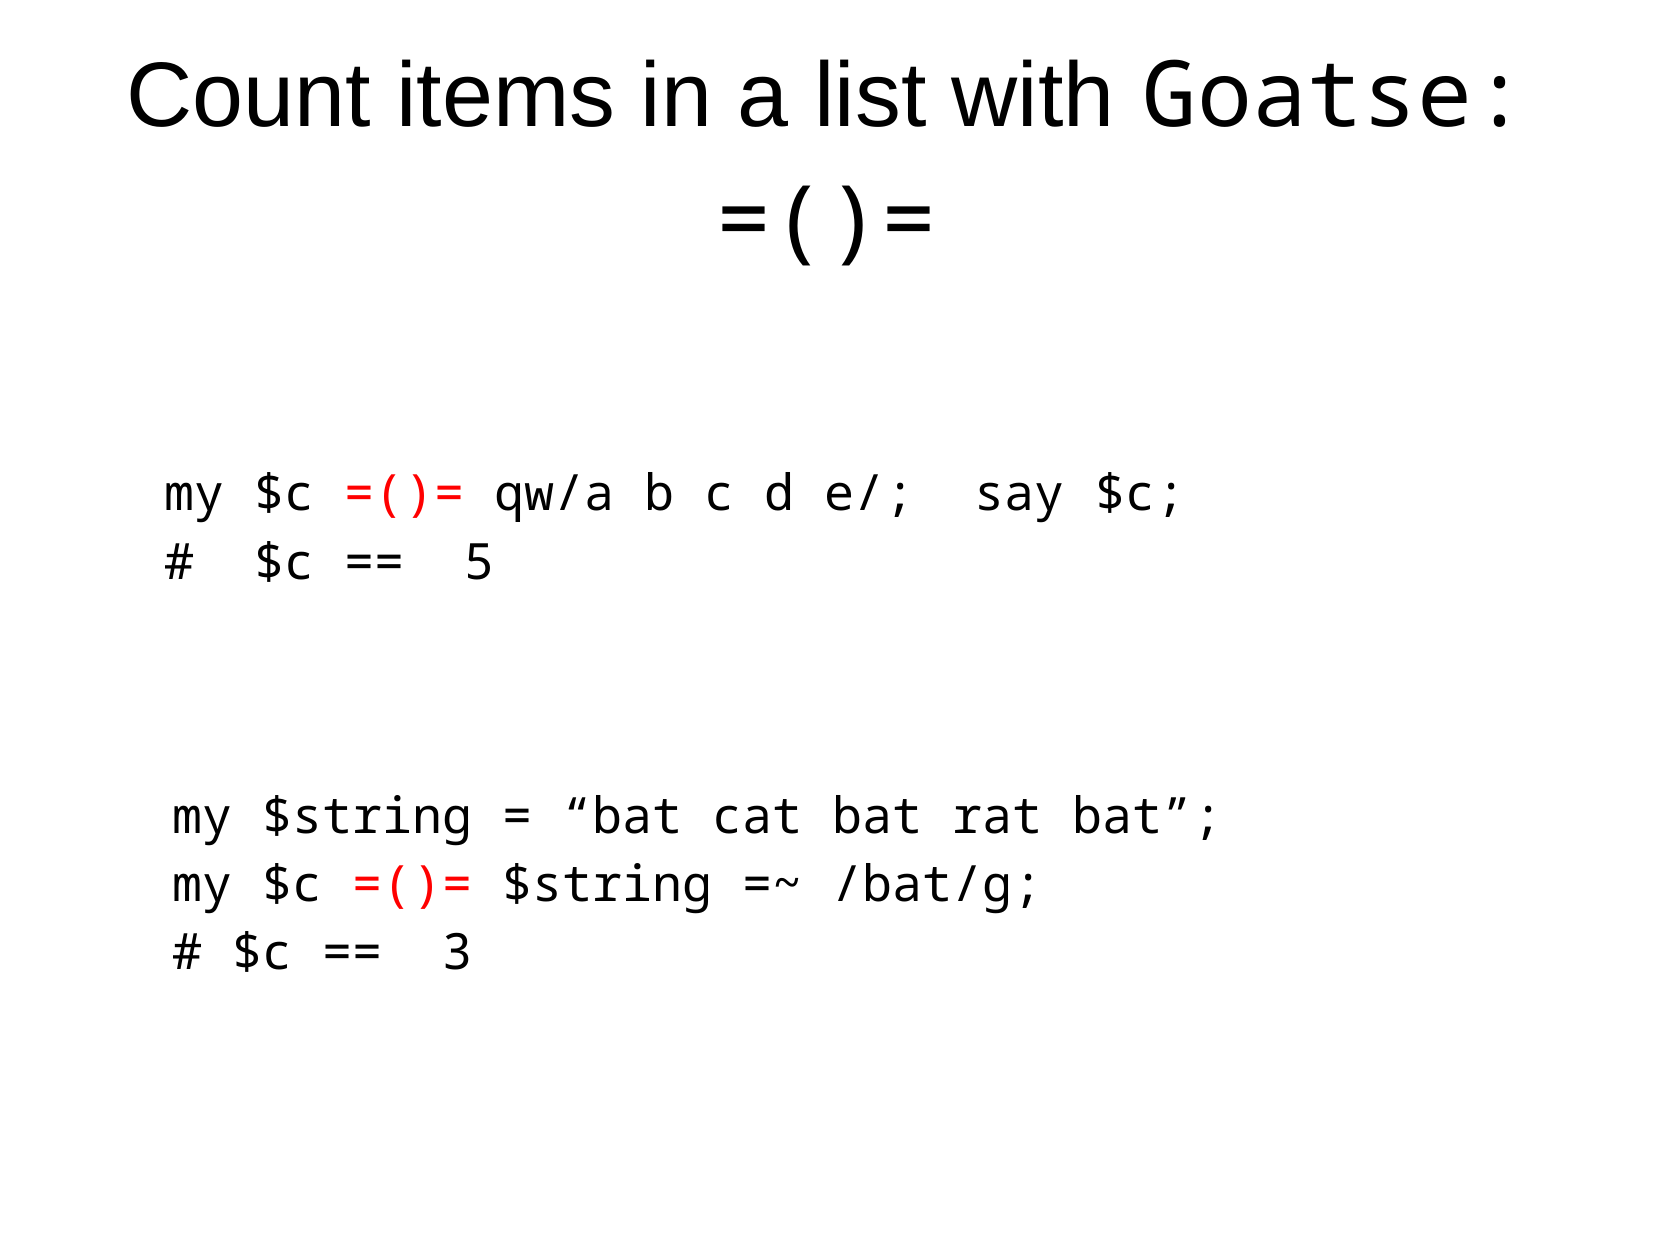

# Count items in a list with Goatse: =()=
my $c =()= qw/a b c d e/; say $c;
# $c == 5
my $string = “bat cat bat rat bat”;
my $c =()= $string =~ /bat/g;
# $c == 3